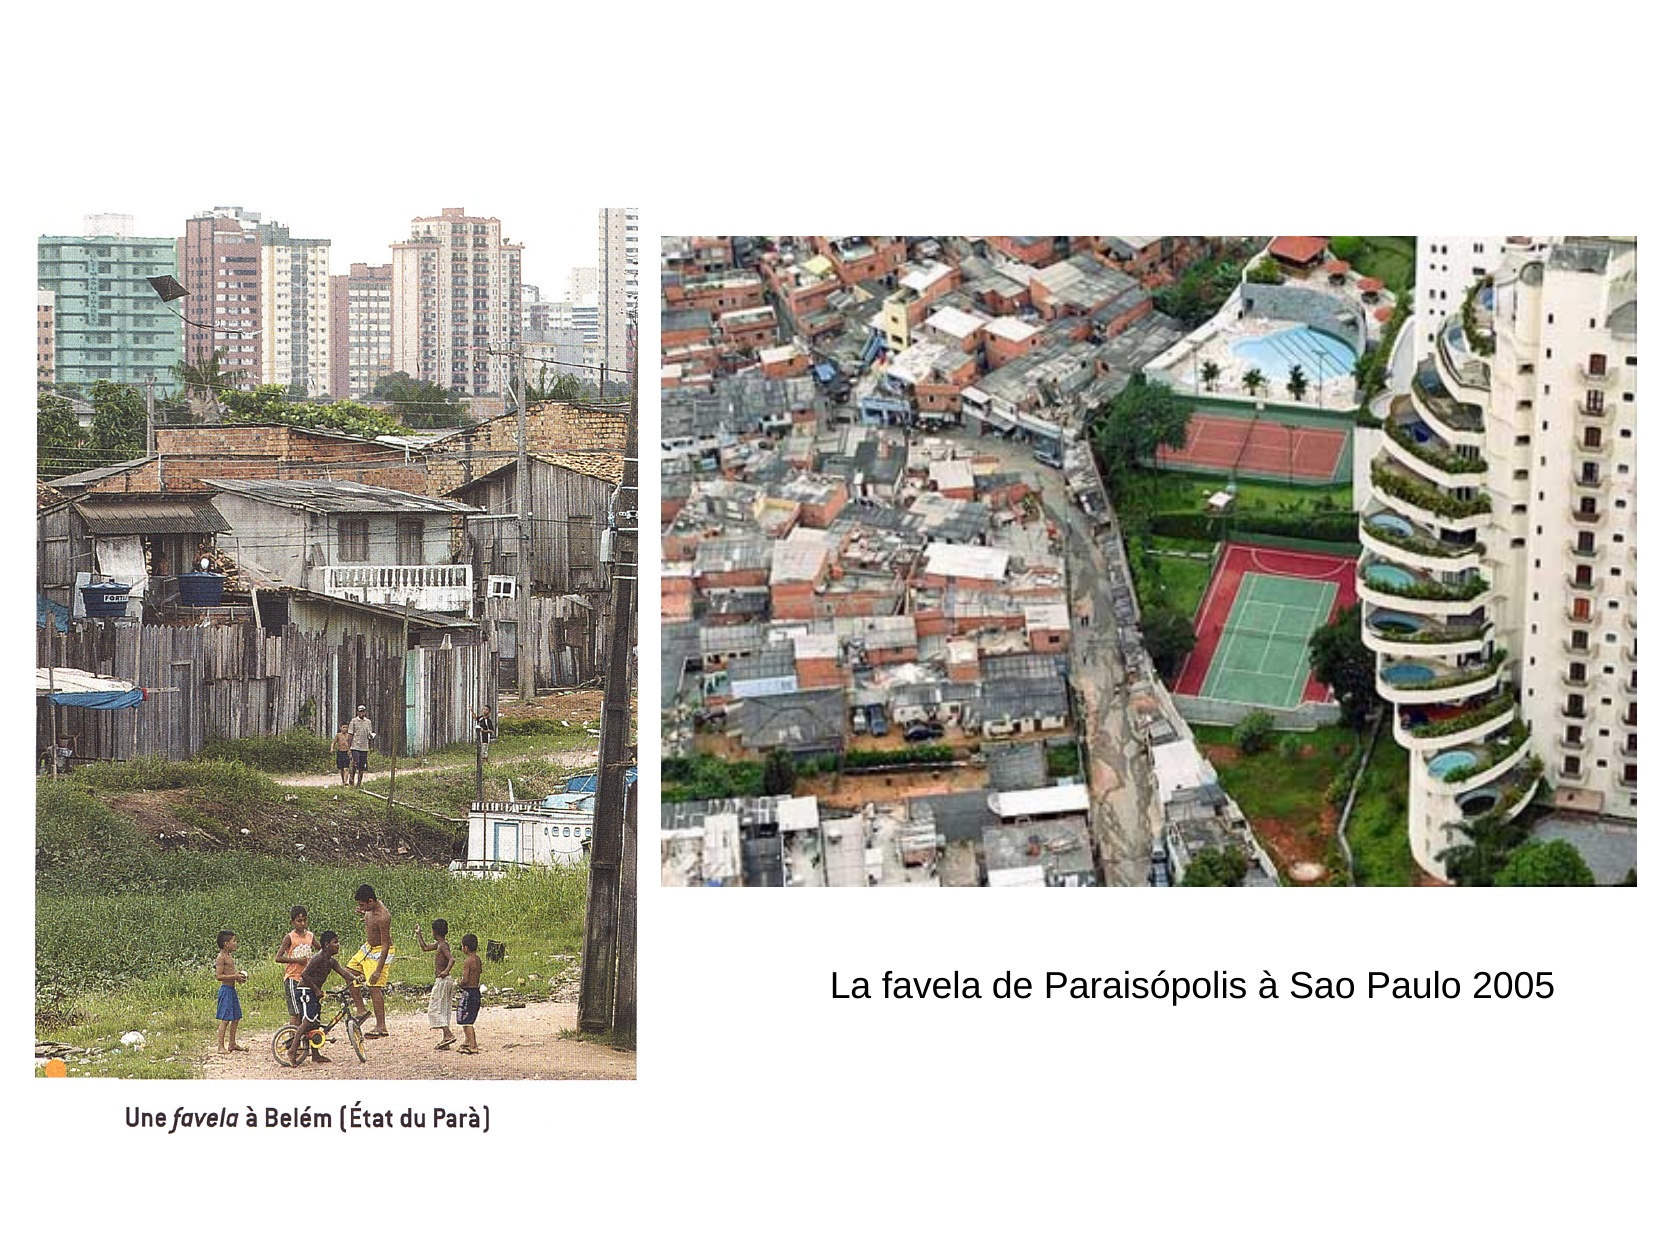

La favela de Paraisópolis à Sao Paulo 2005